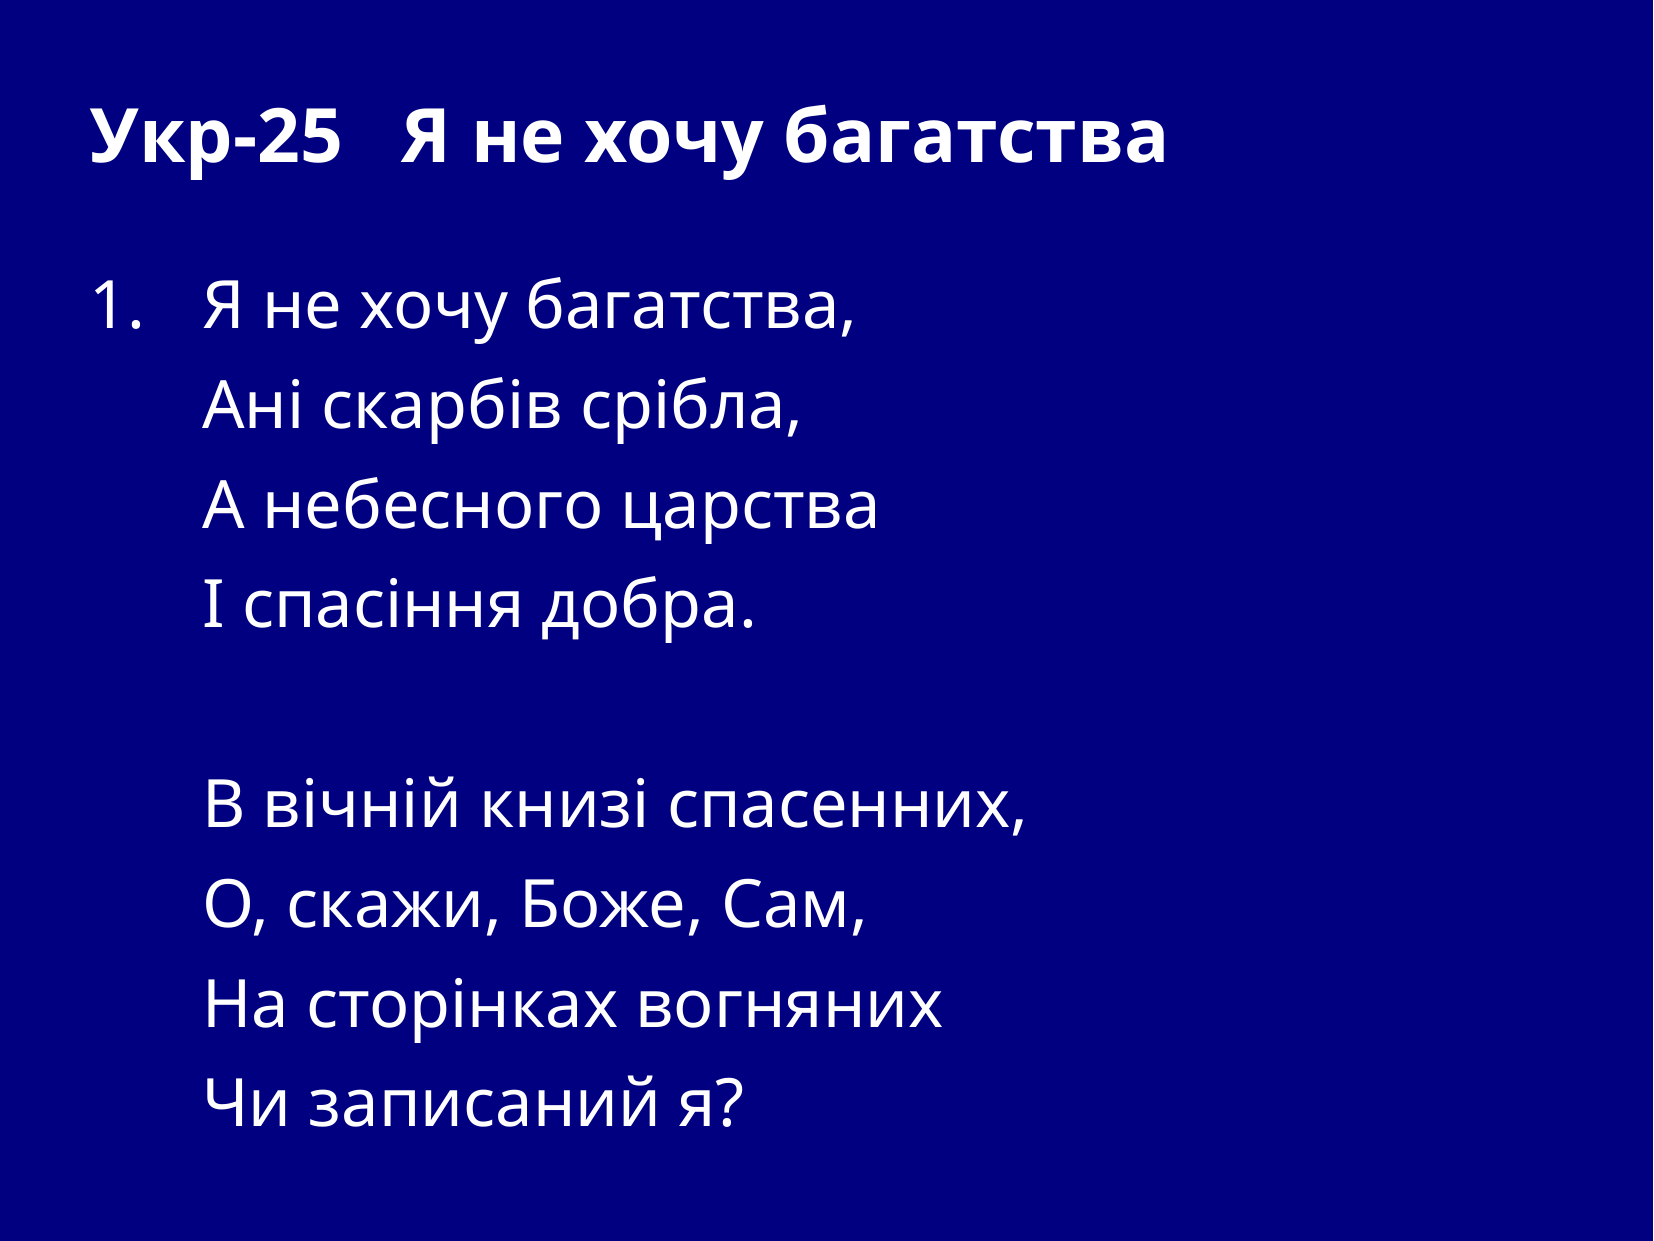

Укр-25 Я не хочу багатства
1.	Я не хочу багатства,
	Ані скарбів срібла,
	А небесного царства
	І спасіння добра.
	В вічній книзі спасенних,
	О, скажи, Боже, Сам,
	На сторінках вогняних
	Чи записаний я?